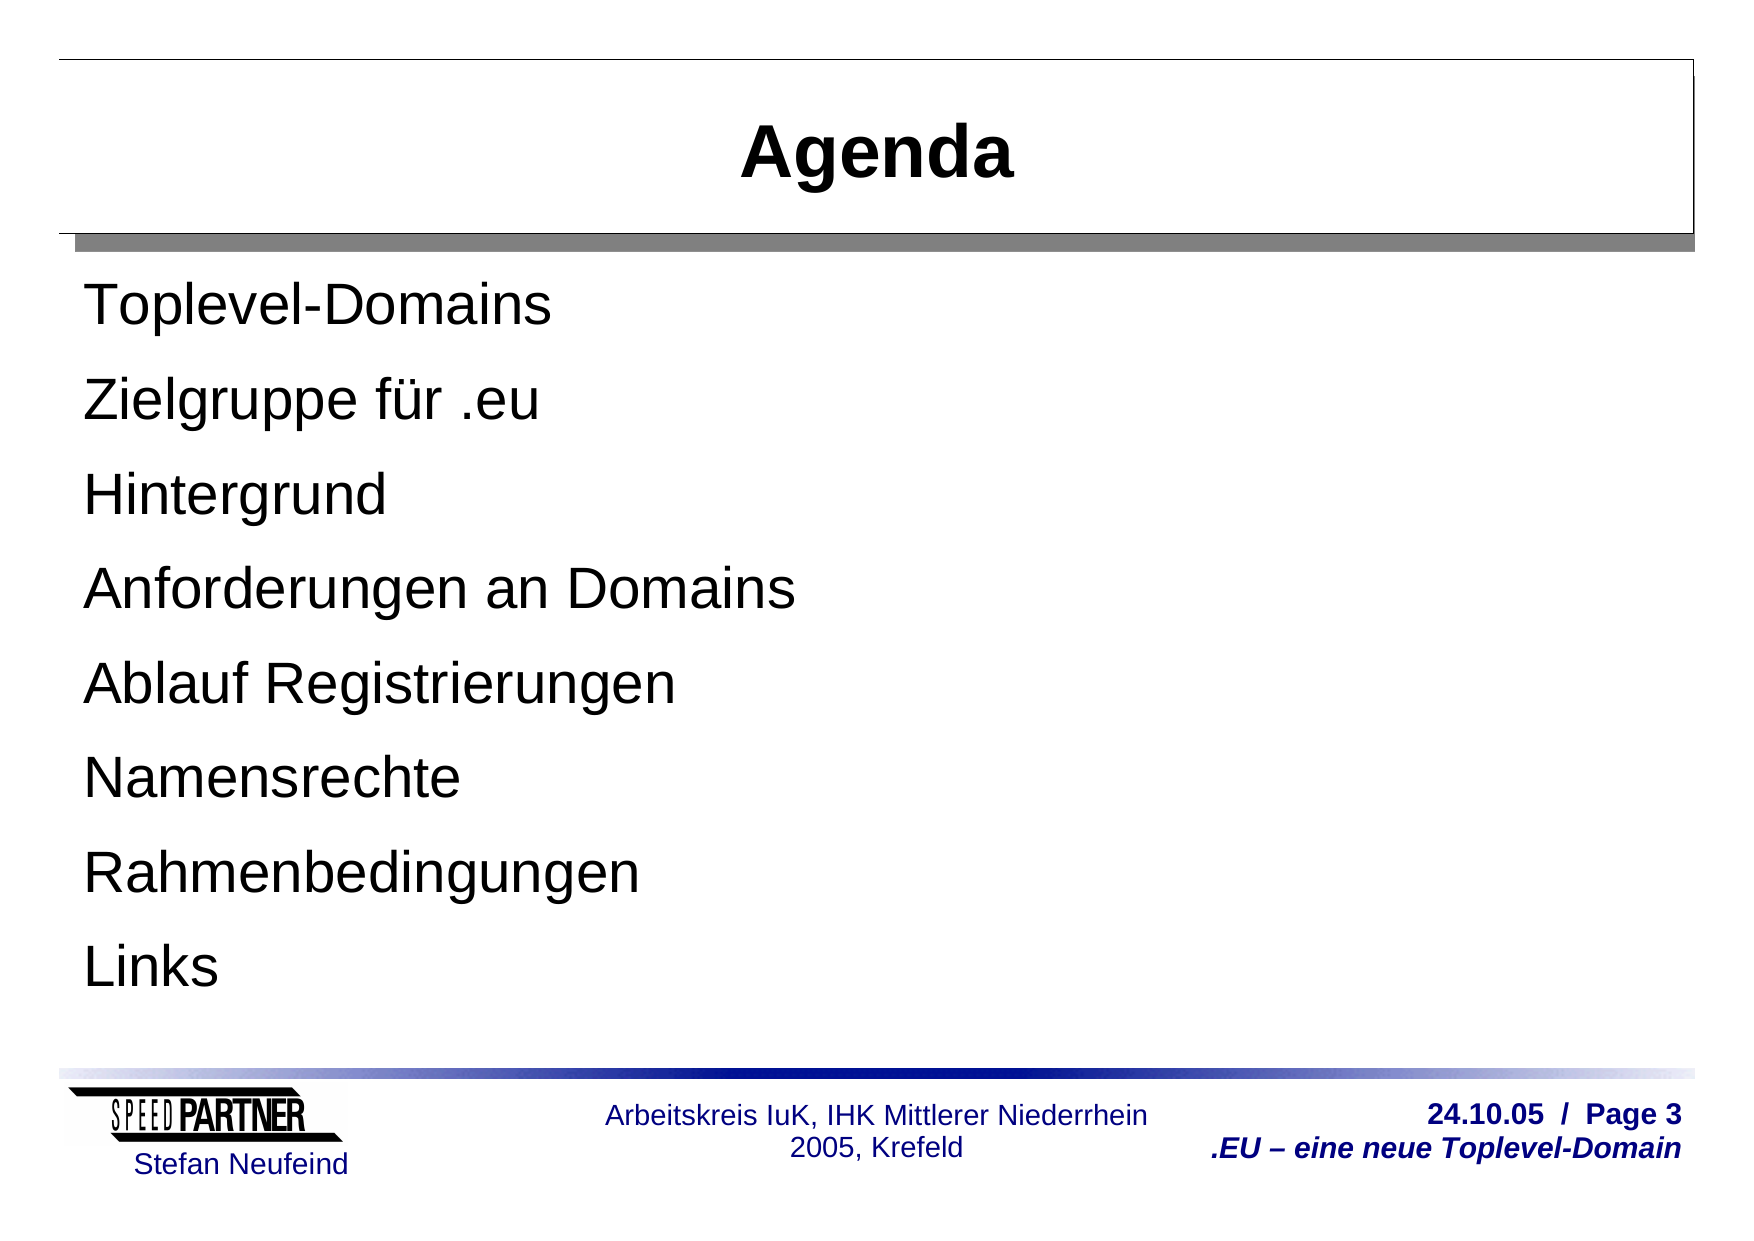

# Agenda
Toplevel-Domains
Zielgruppe für .eu
Hintergrund
Anforderungen an Domains
Ablauf Registrierungen
Namensrechte
Rahmenbedingungen
Links